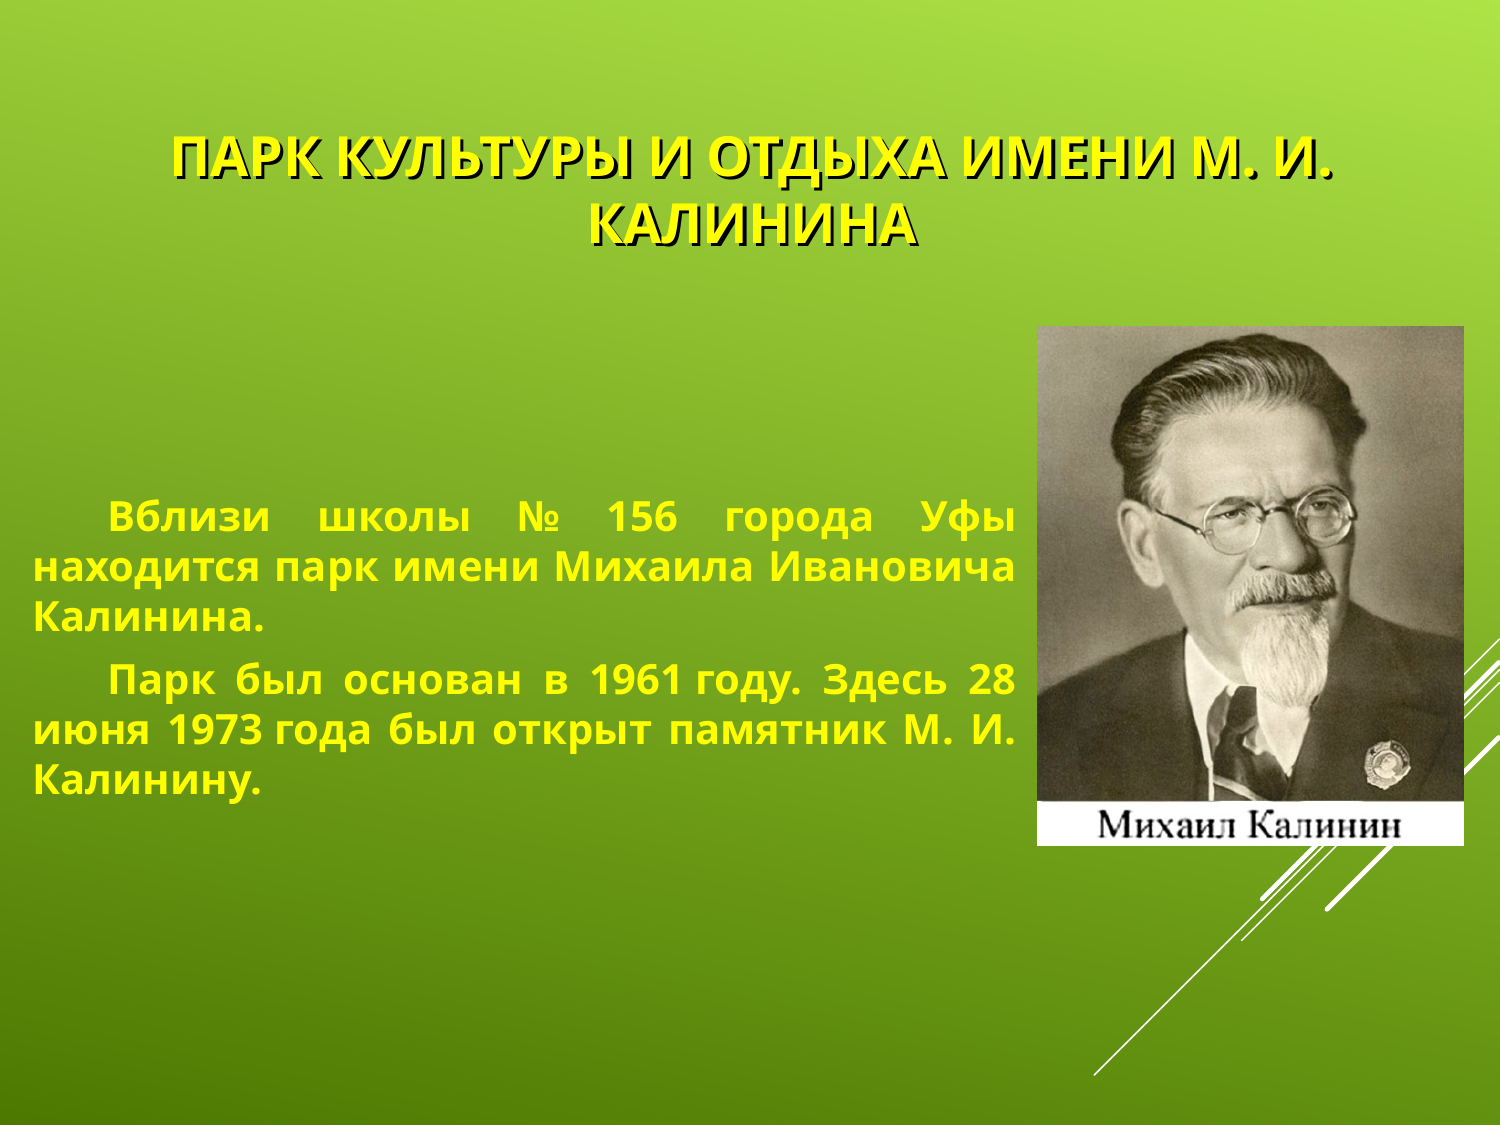

# Парк культуры и отдыха имени М. И. Калинина
	Вблизи школы № 156 города Уфы находится парк имени Михаила Ивановича Калинина.
	Парк был основан в 1961 году. Здесь 28 июня 1973 года был открыт памятник М. И. Калинину.